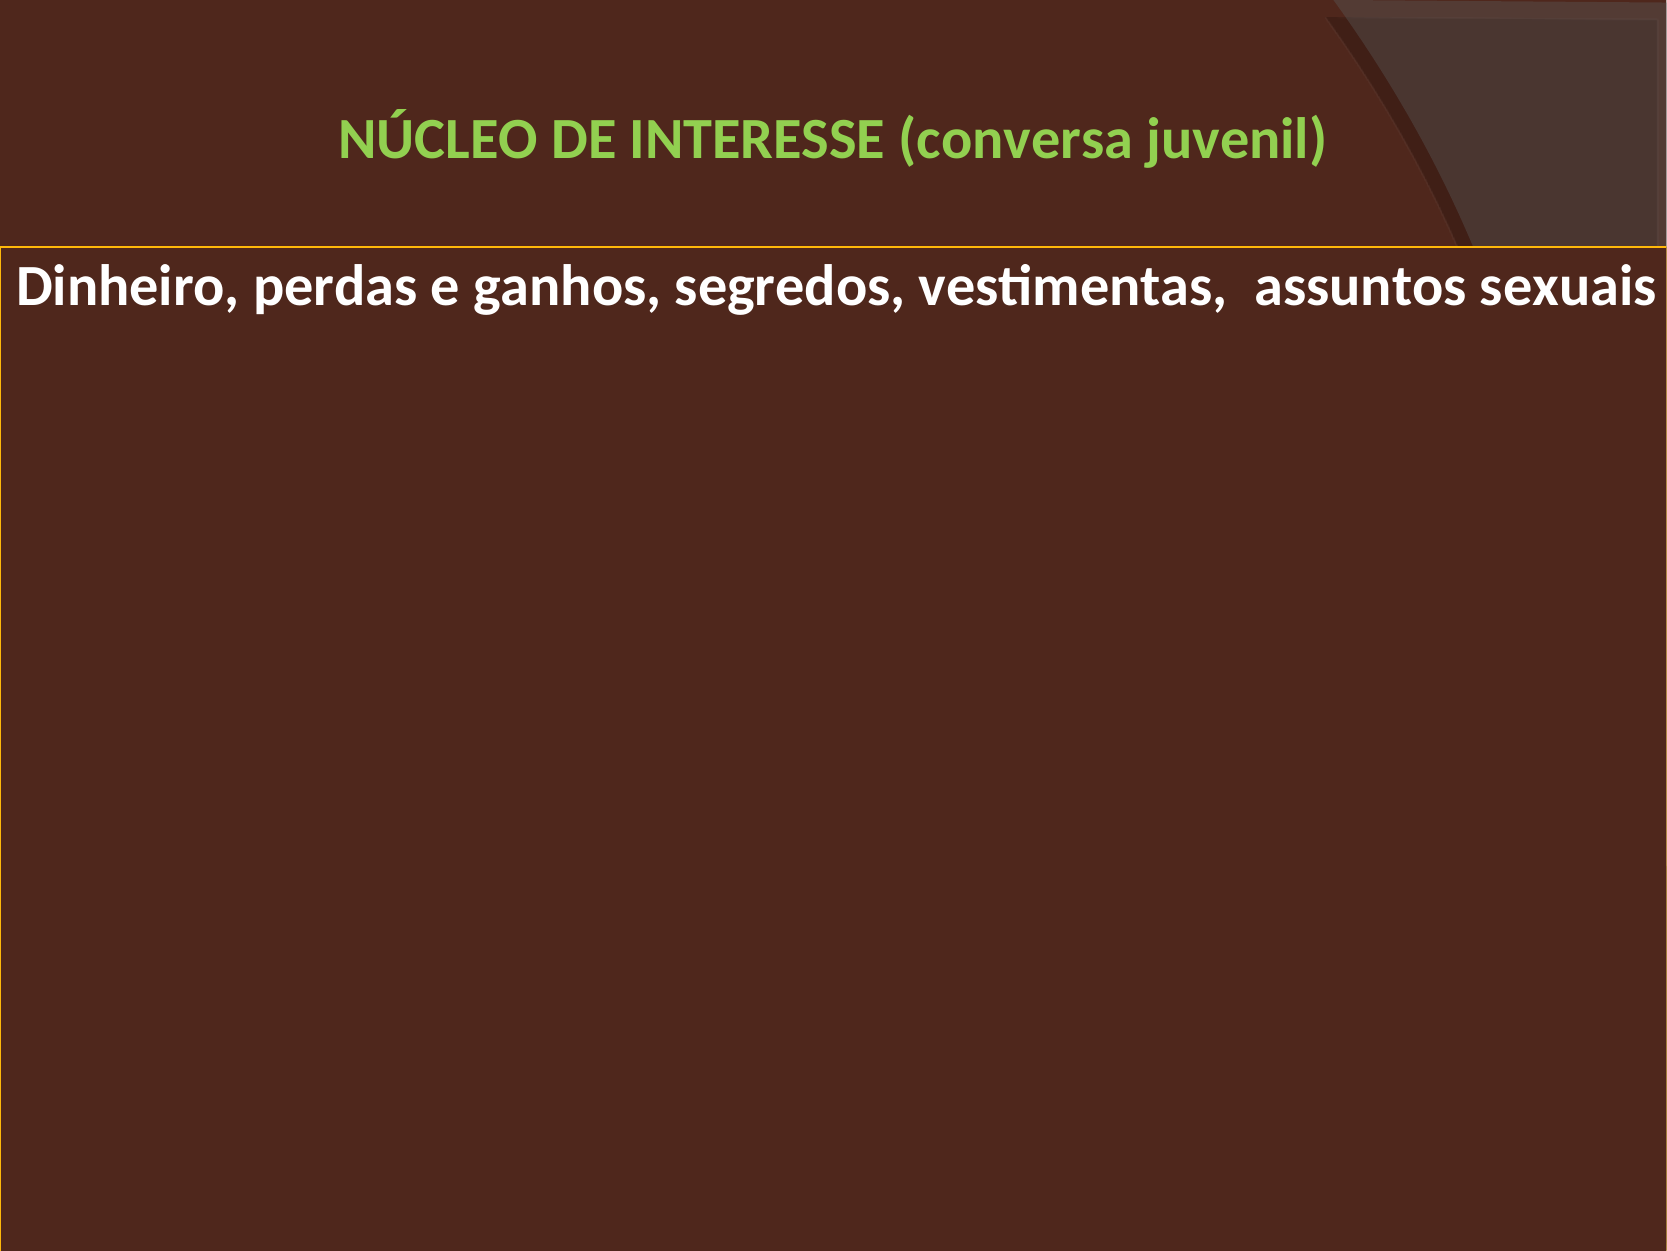

NÚCLEO DE INTERESSE (conversa juvenil)
# Dinheiro, perdas e ganhos, segredos, vestimentas, assuntos sexuais